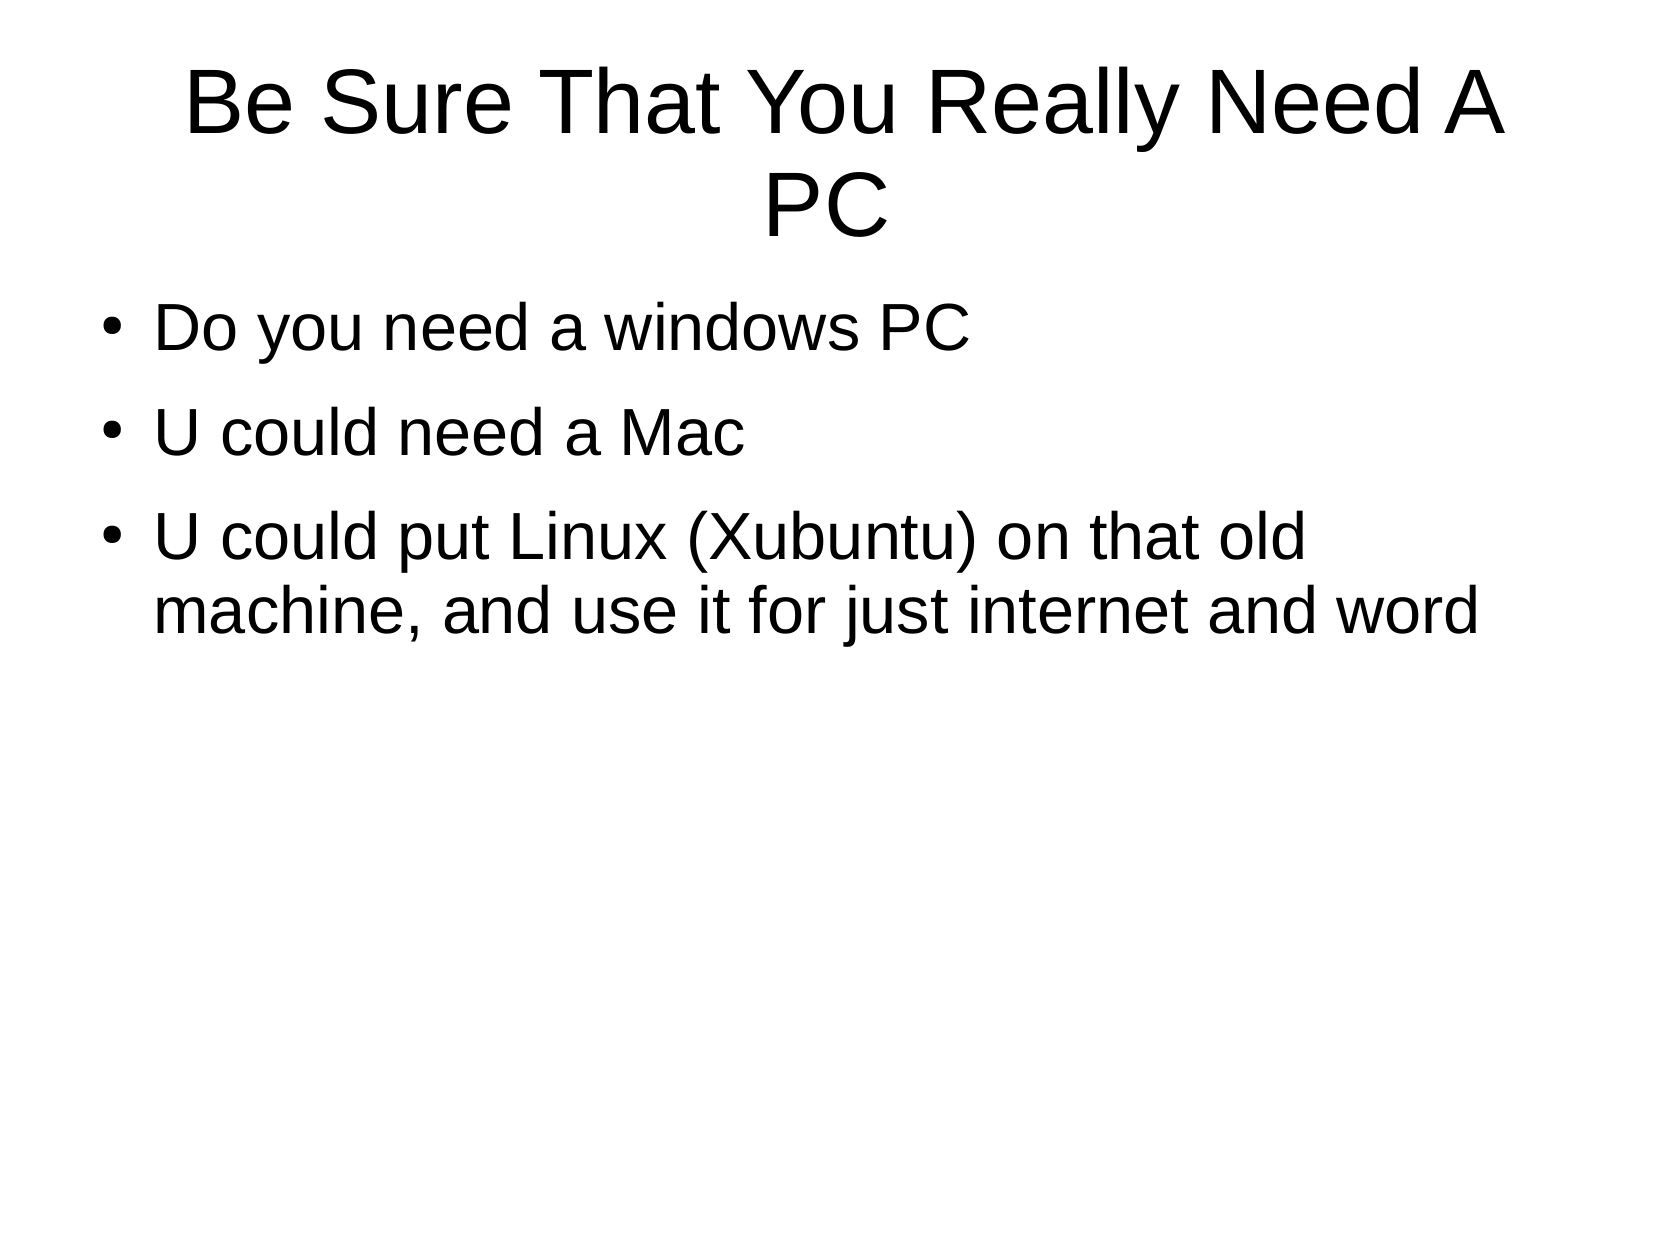

# Be Sure That You Really Need A PC
Do you need a windows PC
U could need a Mac
U could put Linux (Xubuntu) on that old machine, and use it for just internet and word